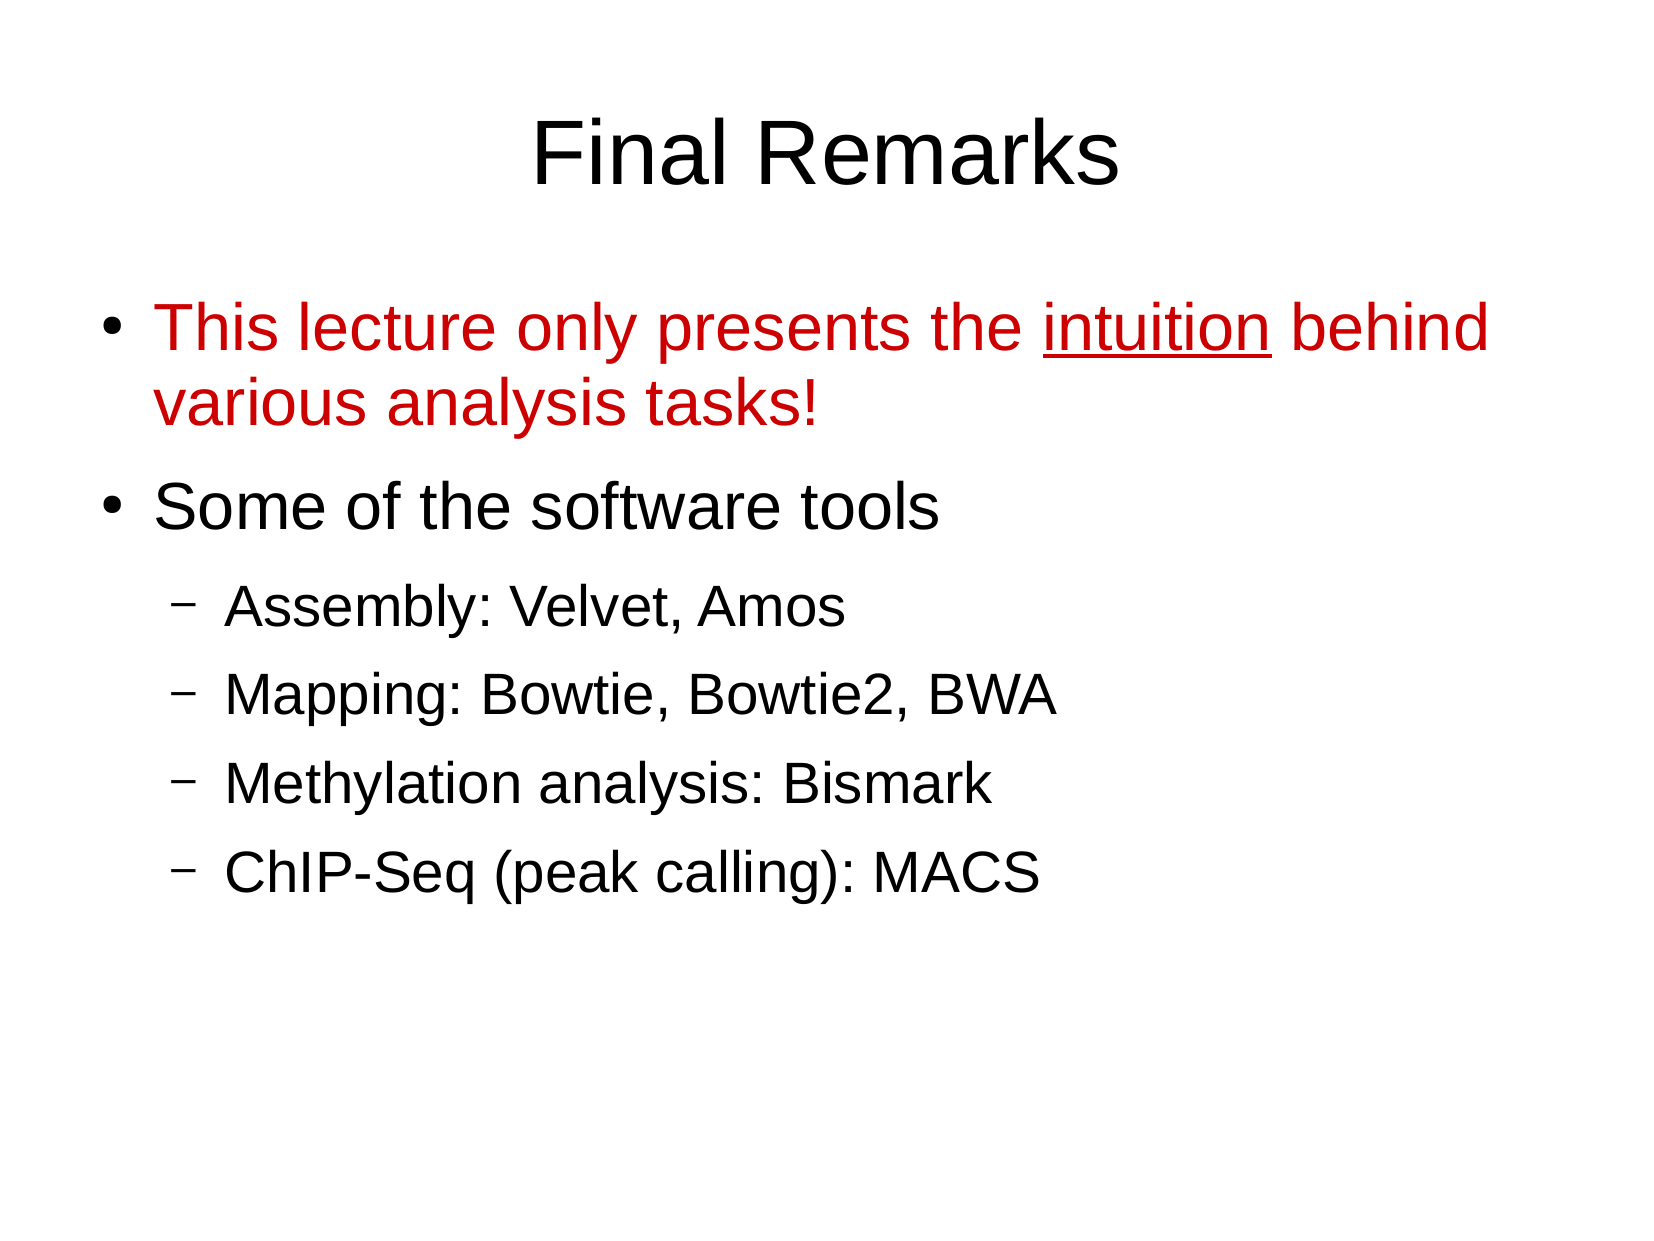

# Final Remarks
This lecture only presents the intuition behind various analysis tasks!
Some of the software tools
Assembly: Velvet, Amos
Mapping: Bowtie, Bowtie2, BWA
Methylation analysis: Bismark
ChIP-Seq (peak calling): MACS